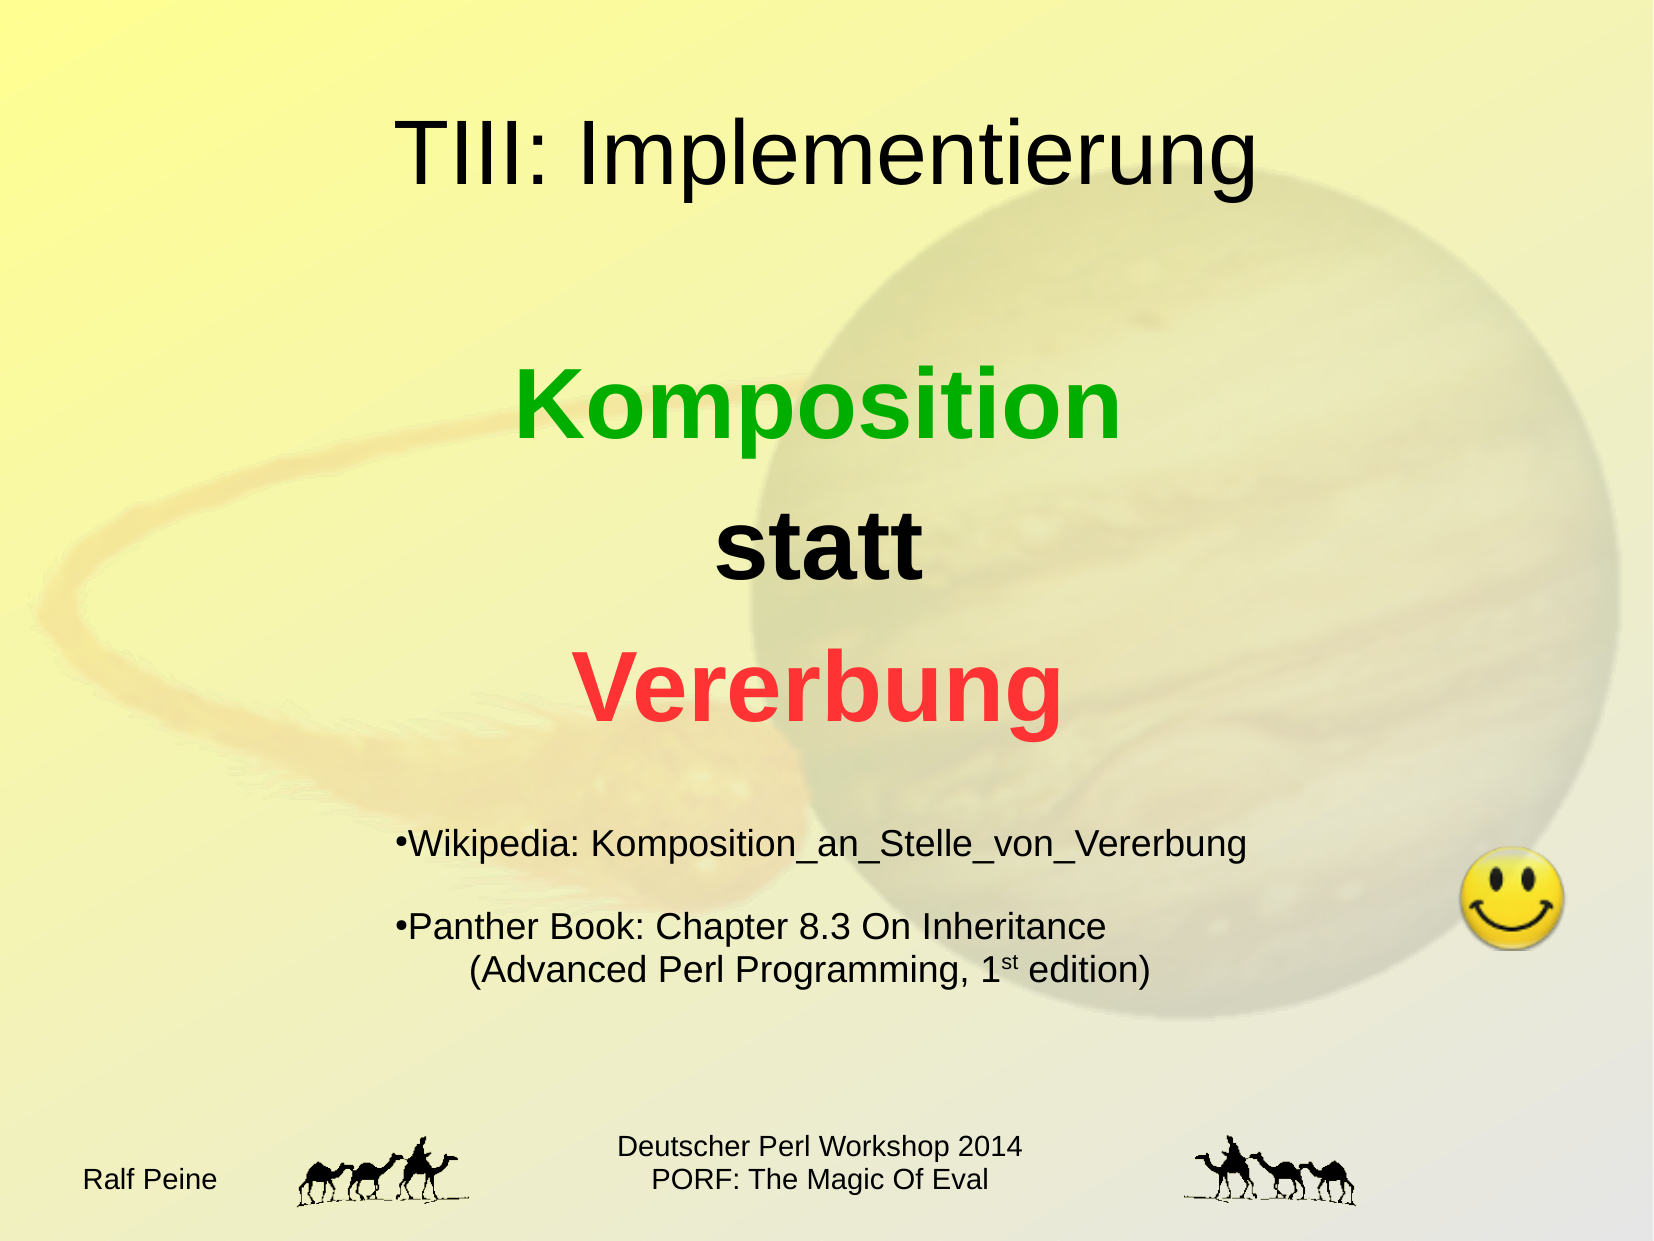

# TIII: Implementierung
Komposition
statt
Vererbung
Wikipedia: Komposition_an_Stelle_von_Vererbung
Panther Book: Chapter 8.3 On Inheritance
	(Advanced Perl Programming, 1st edition)